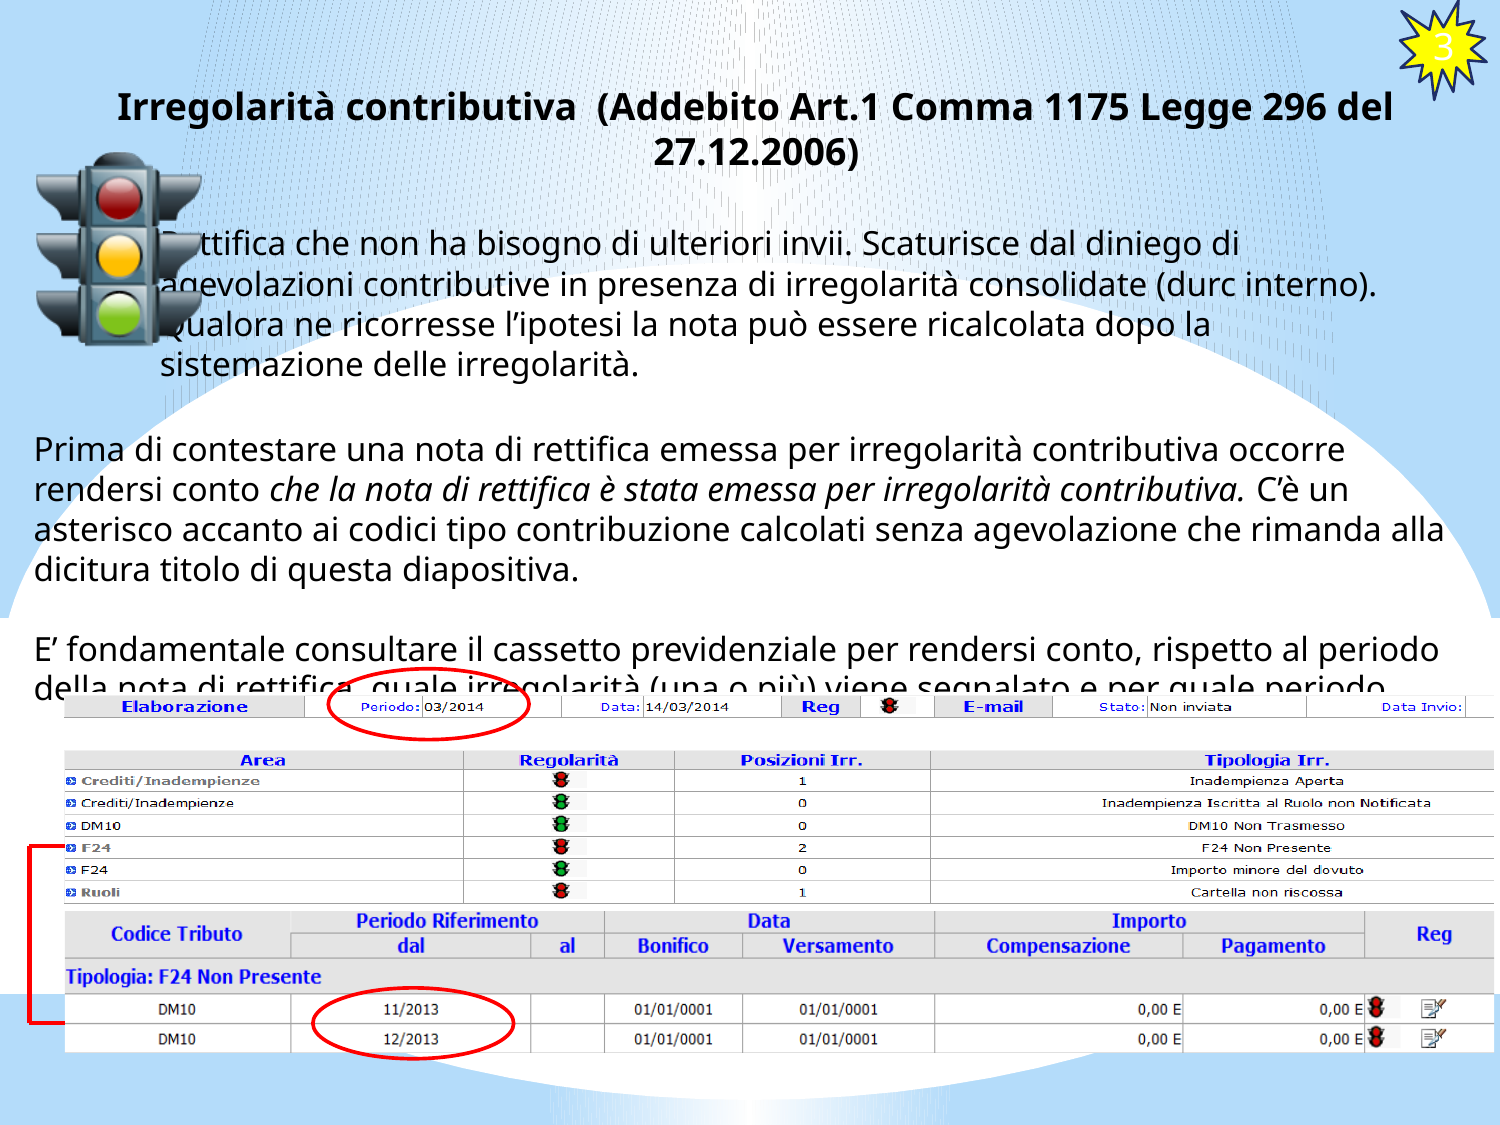

3
Irregolarità contributiva (Addebito Art.1 Comma 1175 Legge 296 del 27.12.2006)
	 Rettifica che non ha bisogno di ulteriori invii. Scaturisce dal diniego di
	 agevolazioni contributive in presenza di irregolarità consolidate (durc interno).
	 Qualora ne ricorresse l’ipotesi la nota può essere ricalcolata dopo la
	 sistemazione delle irregolarità.
Prima di contestare una nota di rettifica emessa per irregolarità contributiva occorre rendersi conto che la nota di rettifica è stata emessa per irregolarità contributiva. C’è un asterisco accanto ai codici tipo contribuzione calcolati senza agevolazione che rimanda alla dicitura titolo di questa diapositiva.
E’ fondamentale consultare il cassetto previdenziale per rendersi conto, rispetto al periodo della nota di rettifica, quale irregolarità (una o più) viene segnalato e per quale periodo.